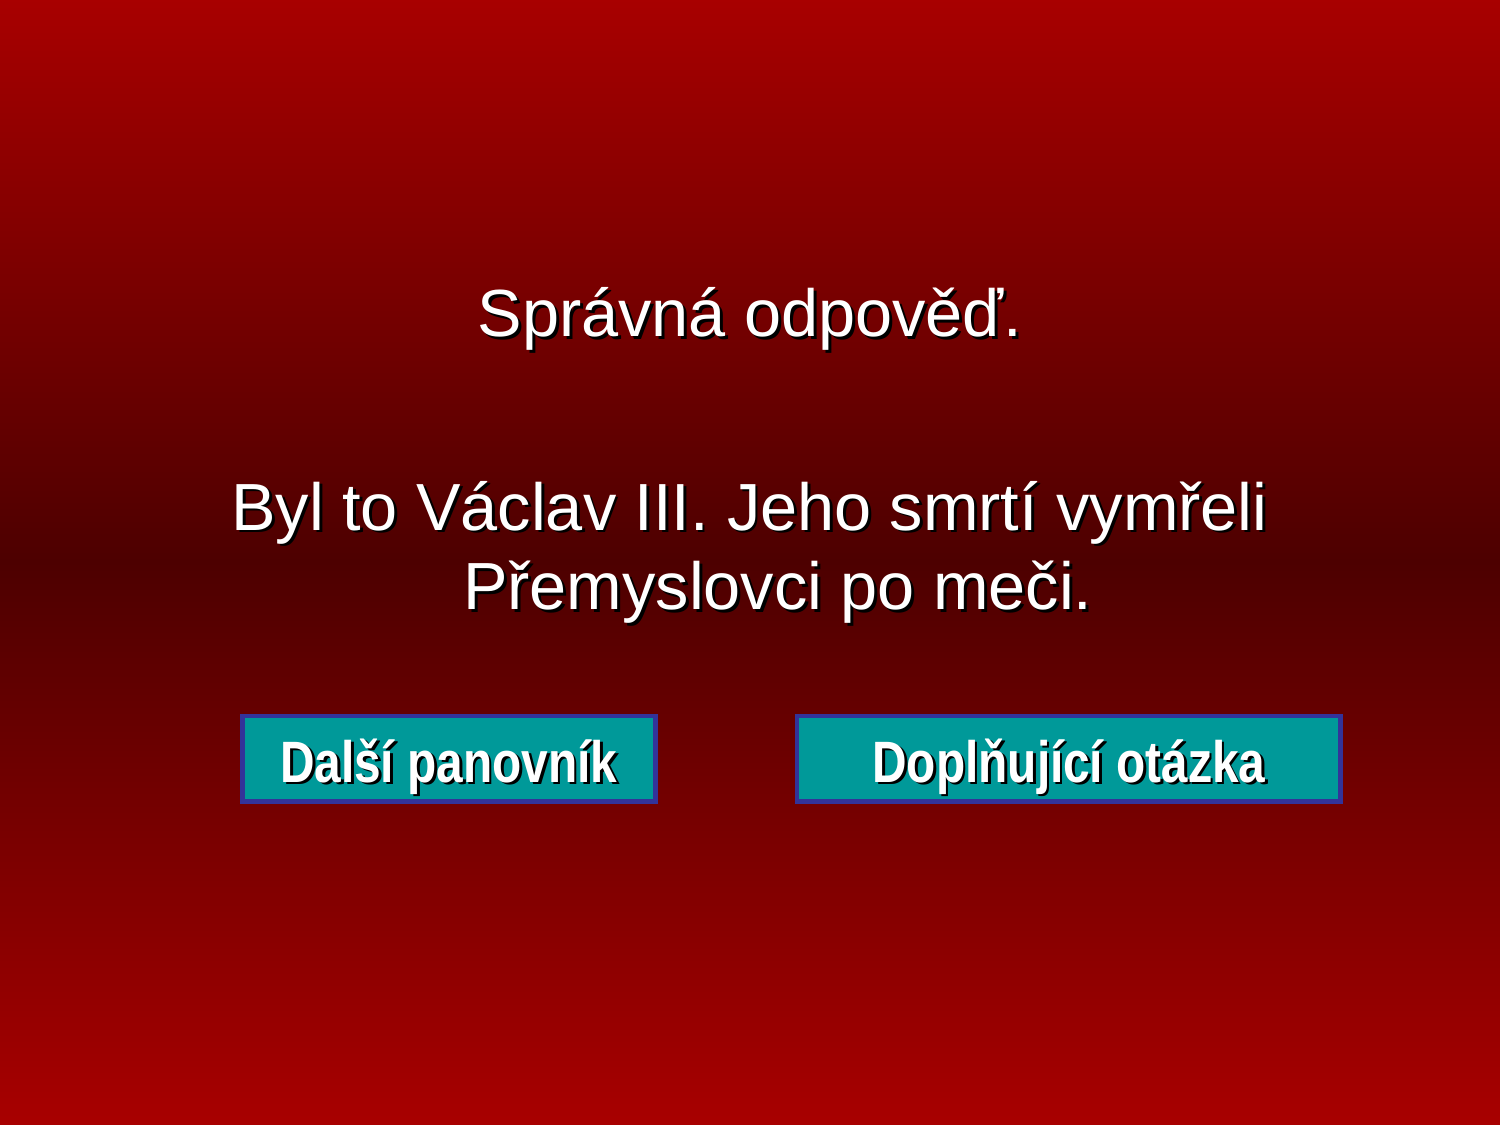

#
Správná odpověď.
Byl to Václav III. Jeho smrtí vymřeli Přemyslovci po meči.
Další panovník
Doplňující otázka